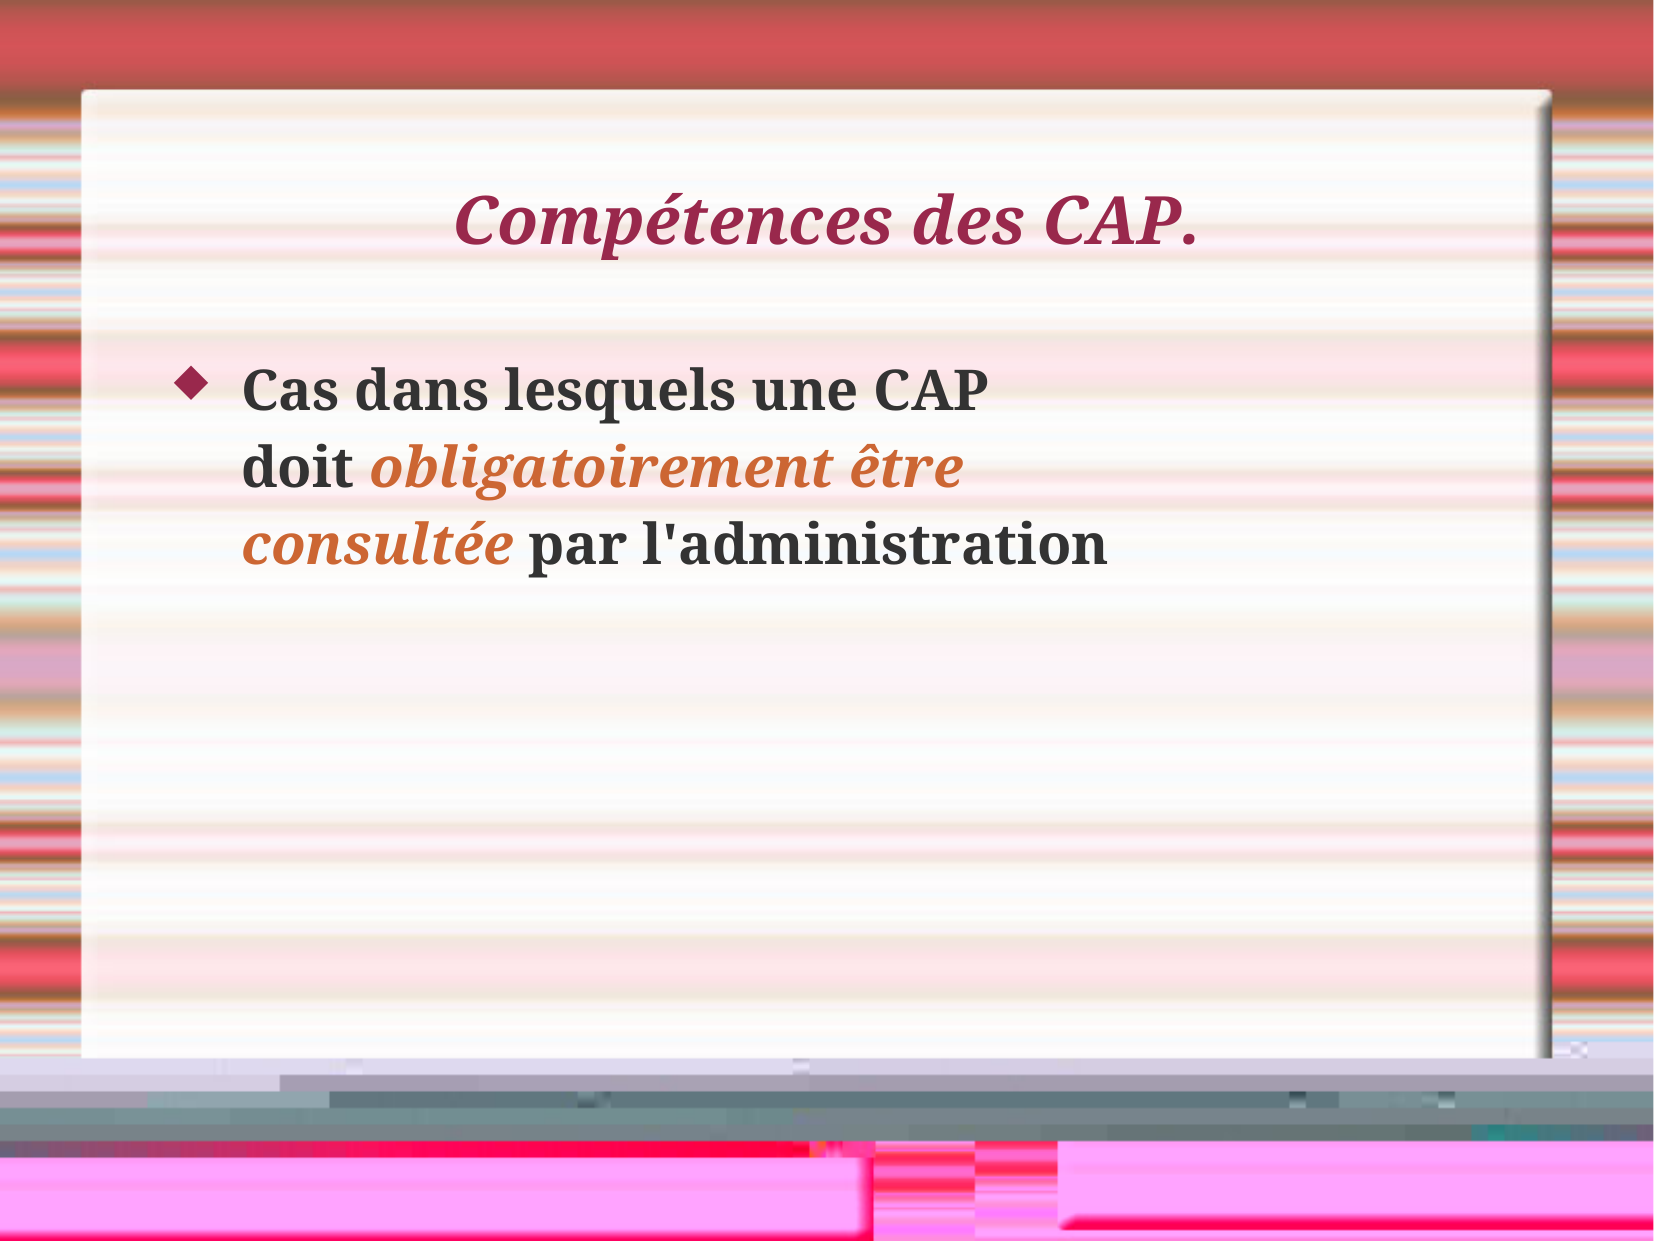

# Compétences des CAP.
Cas dans lesquels une CAP
doit obligatoirement être
consultée par l'administration